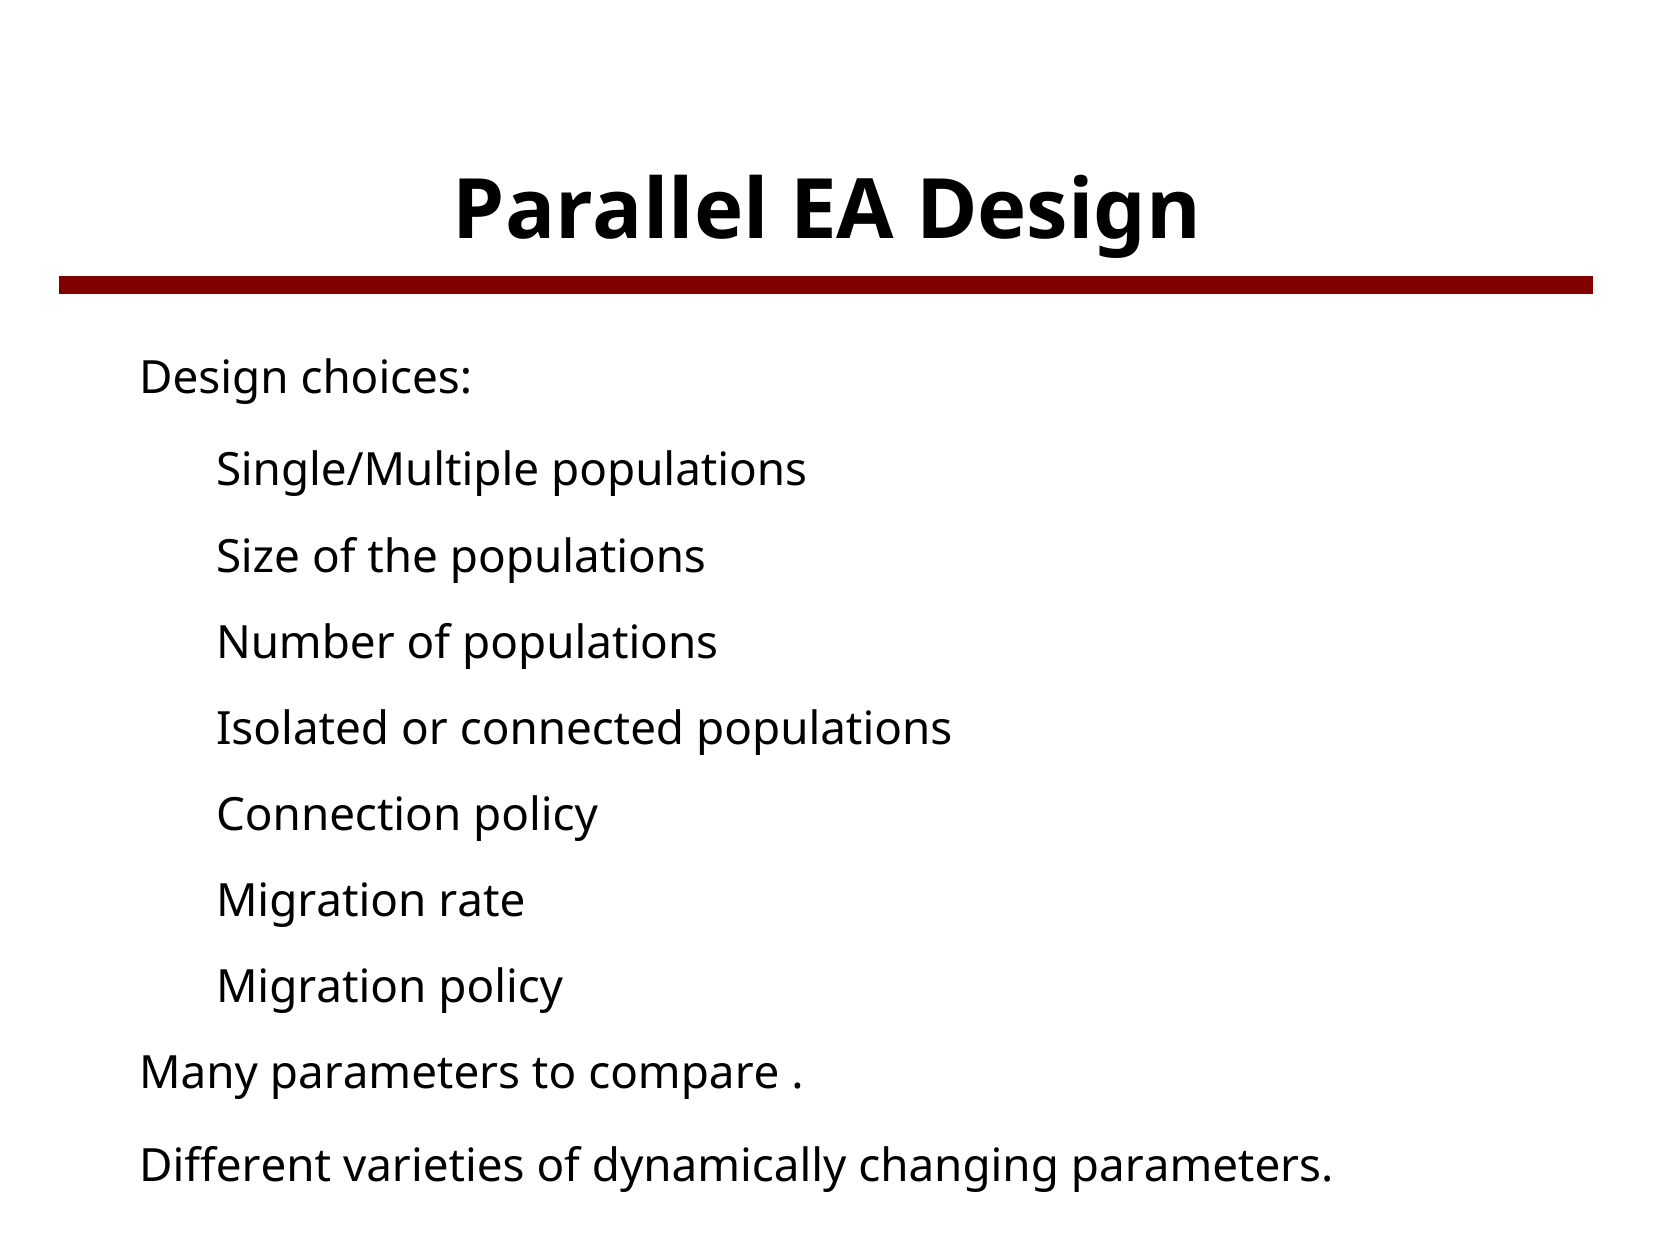

# Parallel EA Design
Design choices:
Single/Multiple populations
Size of the populations
Number of populations
Isolated or connected populations
Connection policy
Migration rate
Migration policy
Many parameters to compare .
Different varieties of dynamically changing parameters.